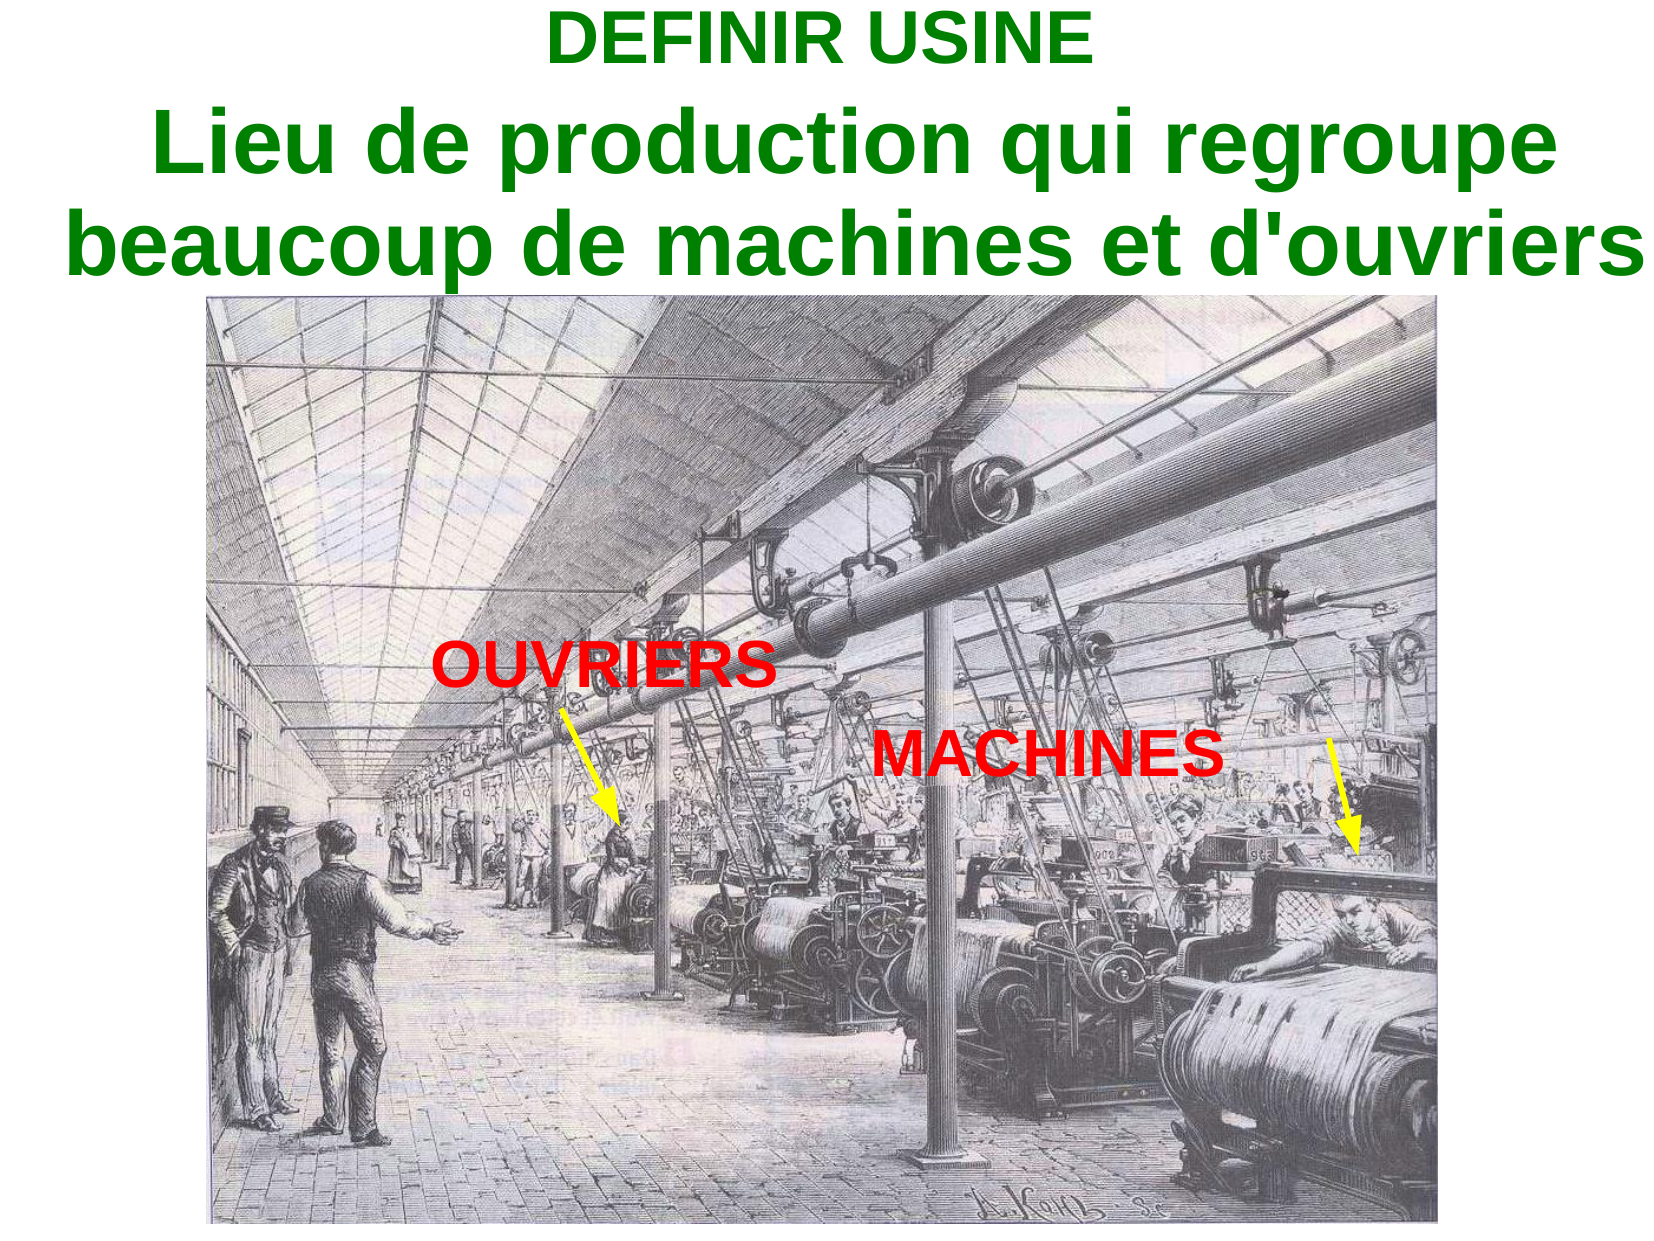

# DEFINIR USINE
Lieu de production qui regroupe beaucoup de machines et d'ouvriers
OUVRIERS
MACHINES